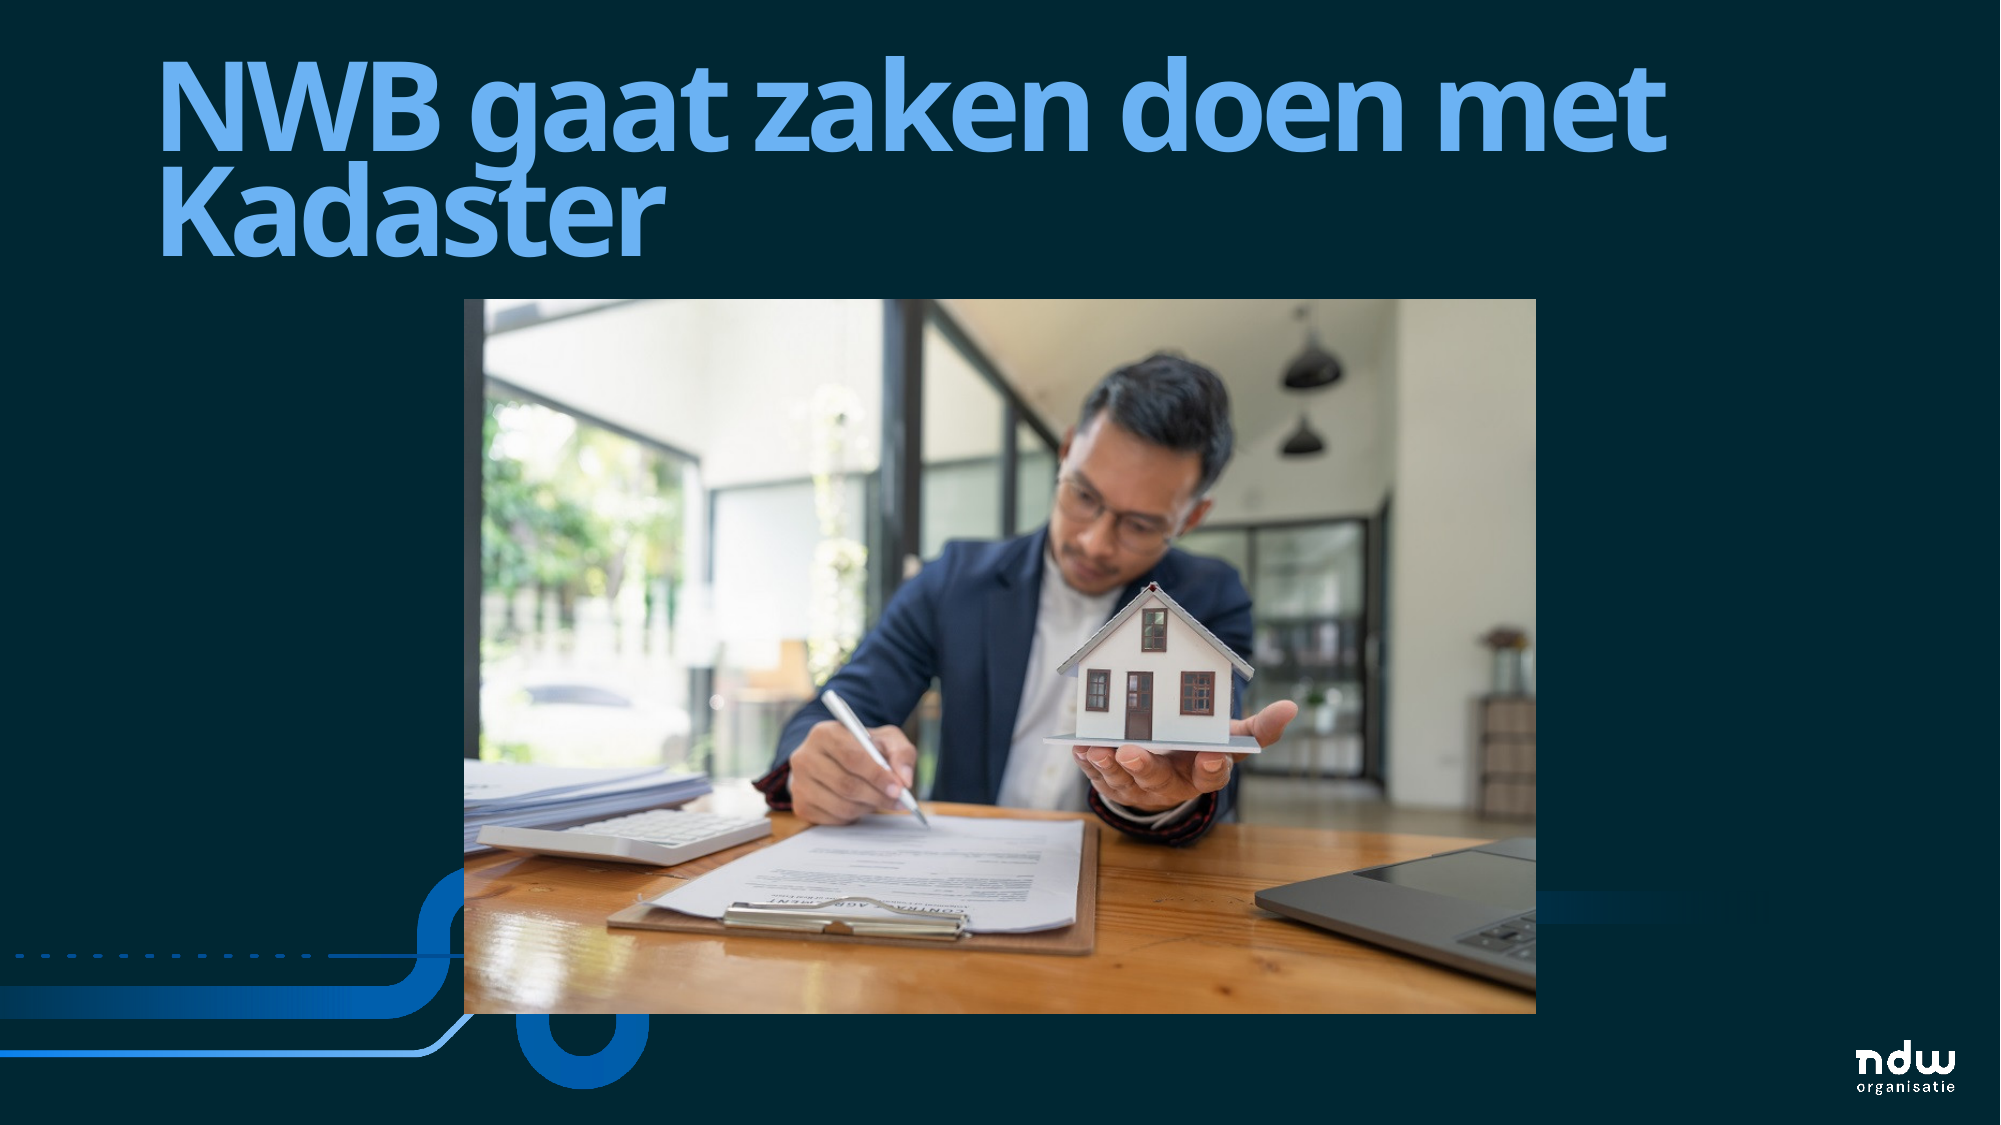

# NWB gaat zaken doen met Kadaster